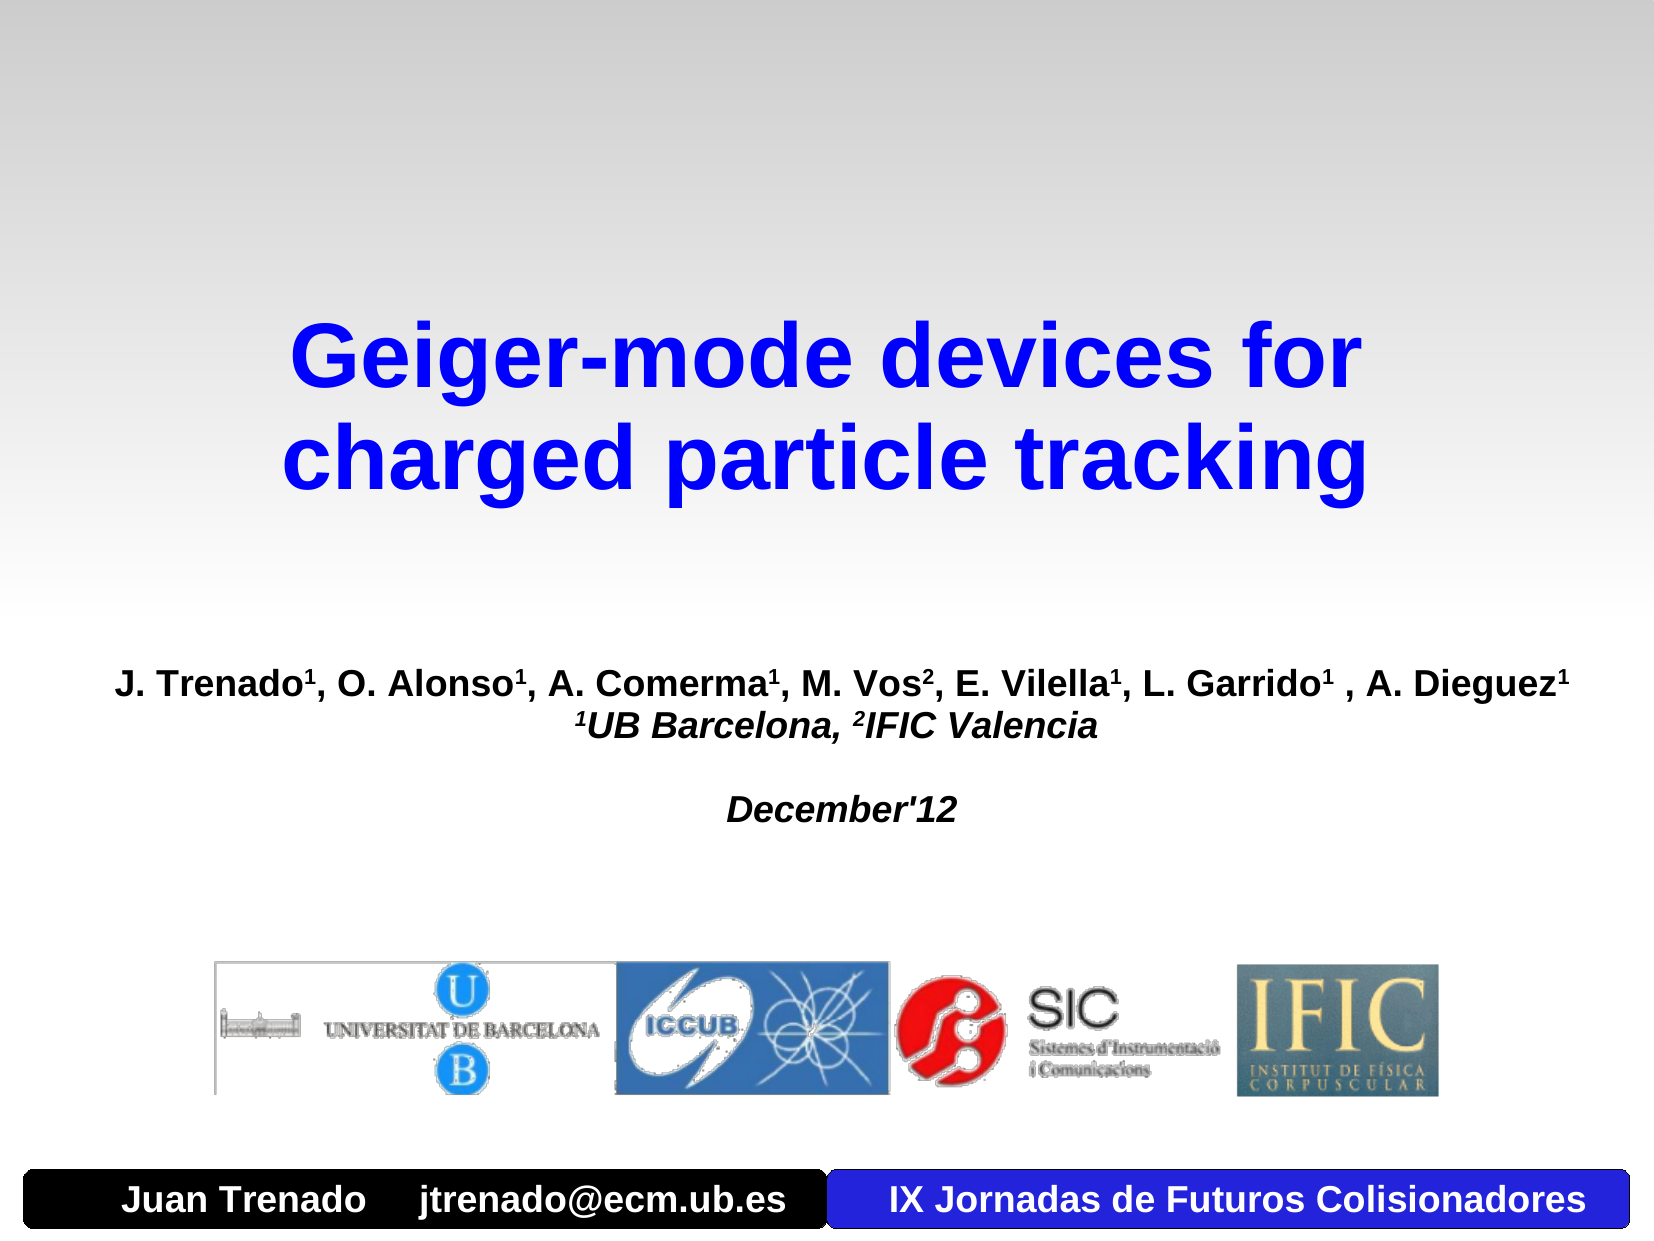

# Geiger-mode devices for charged particle tracking
J. Trenado1, O. Alonso1, A. Comerma1, M. Vos2, E. Vilella1, L. Garrido1 , A. Dieguez1
1UB Barcelona, 2IFIC Valencia
December'12
Juan Trenado jtrenado@ecm.ub.es
IX Jornadas de Futuros Colisionadores